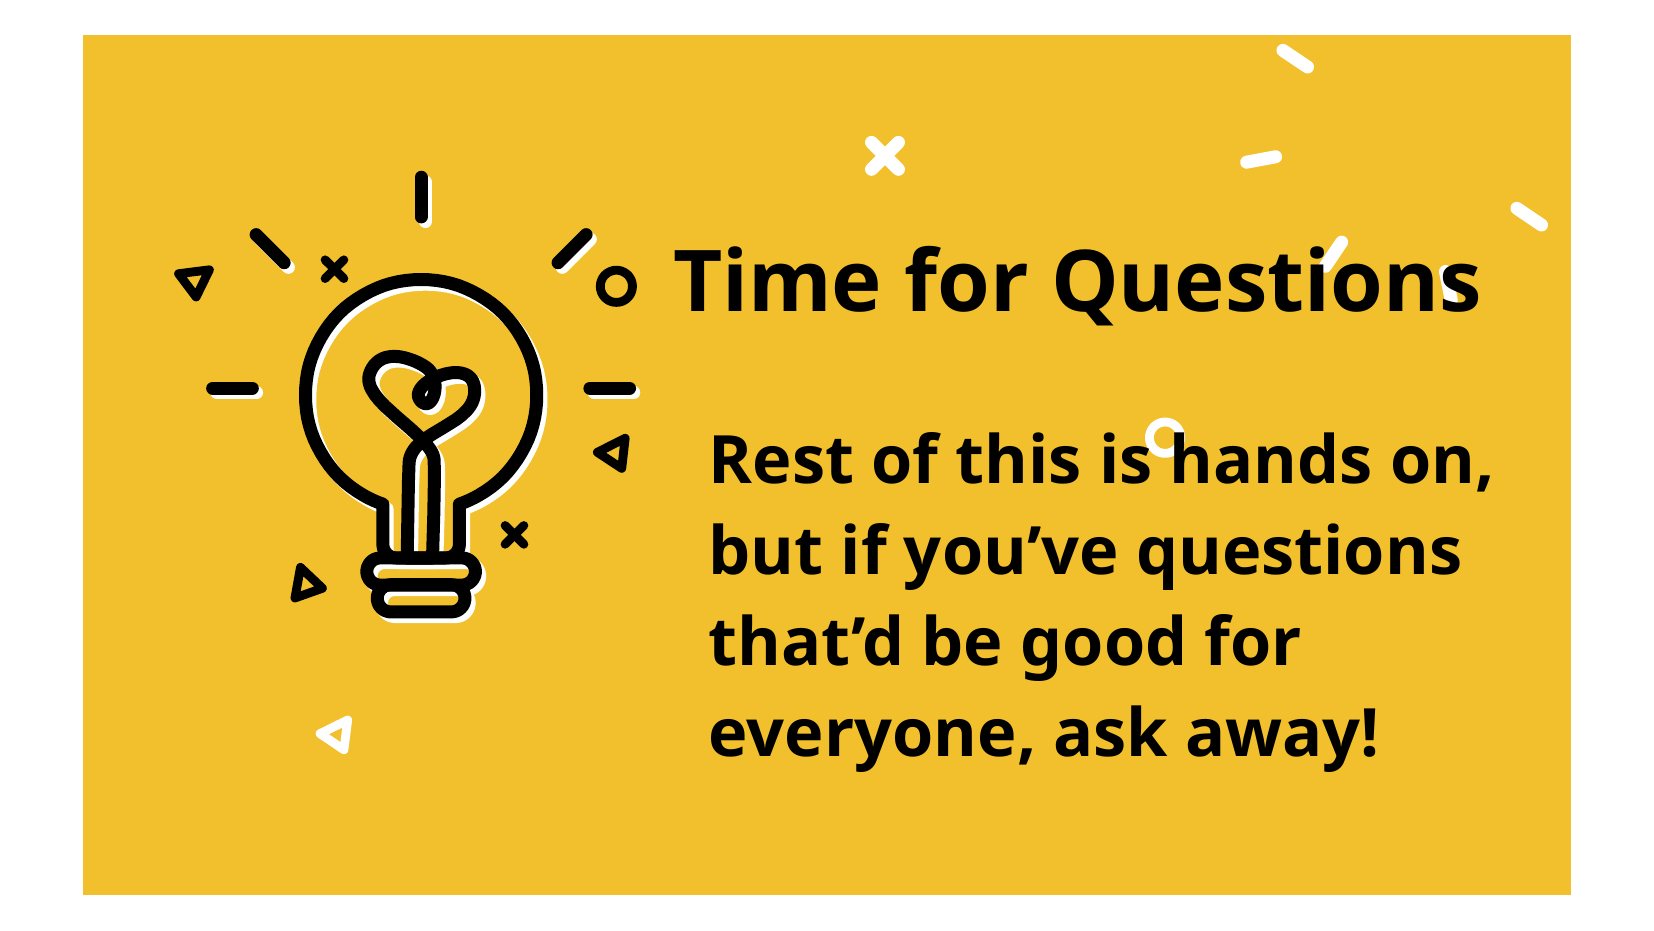

# Time for Questions
Rest of this is hands on, but if you’ve questions that’d be good for everyone, ask away!